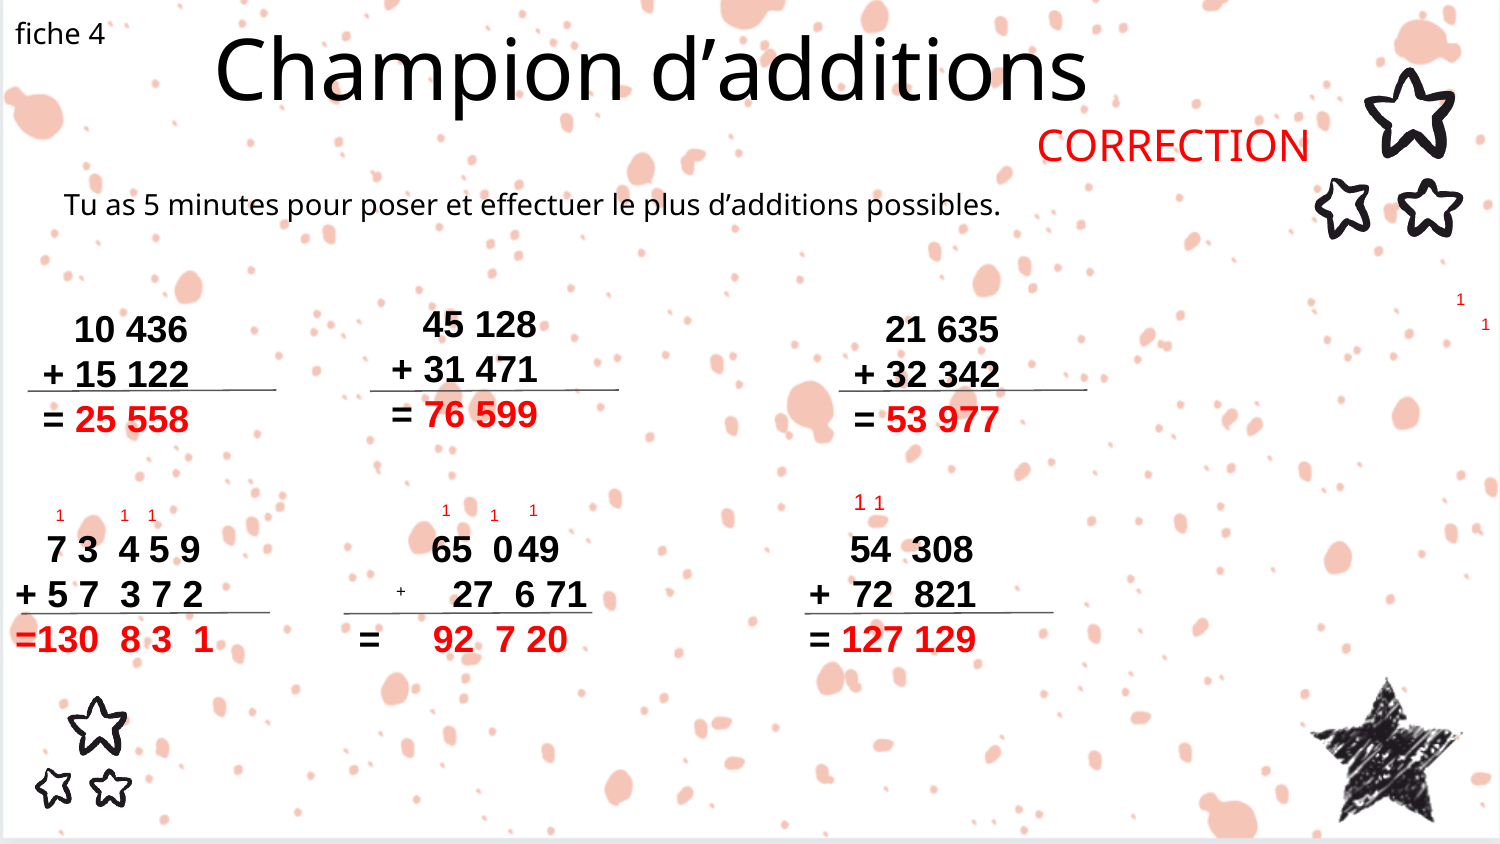

fiche 4
Champion d’additions
CORRECTION
Tu as 5 minutes pour poser et effectuer le plus d’additions possibles.
1
 45 128
+ 31 471
= 76 599
 10 436
+ 15 122
= 25 558
 21 635
+ 32 342
= 53 977
1
1
1
1
1
1
1
1
1
1
 7 3 4 5 9
+ 5 7 3 7 2
=130 8 3 1
 65 0 49
27 6 71
= 92 7 20
 54 308
+ 72 821
= 127 129